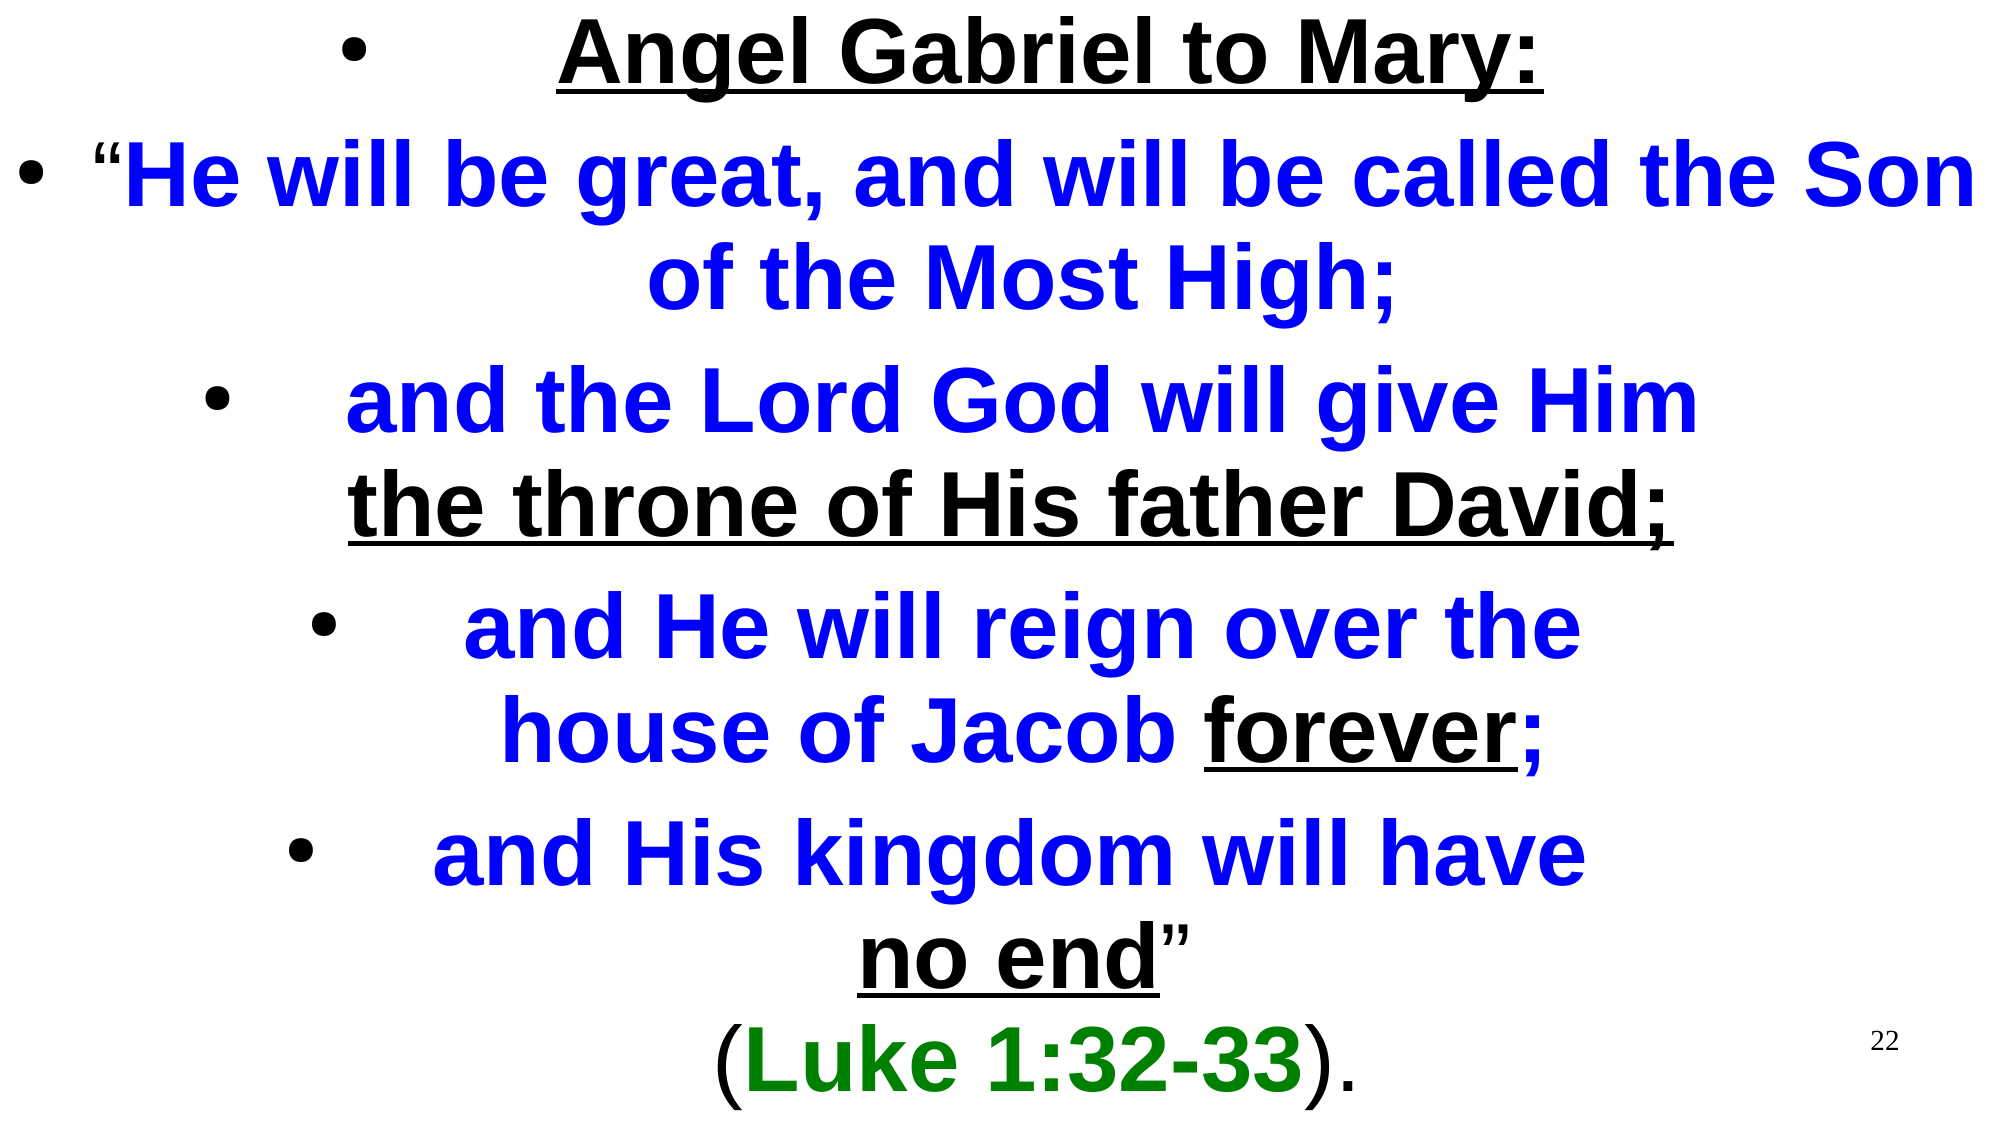

# Angel Gabriel to Mary:
 “He will be great, and will be called the Son of the Most High;
 and the Lord God will give Him
the throne of His father David;
and He will reign over the
 house of Jacob forever;
and His kingdom will have
no end”
 (Luke 1:32-33).
22